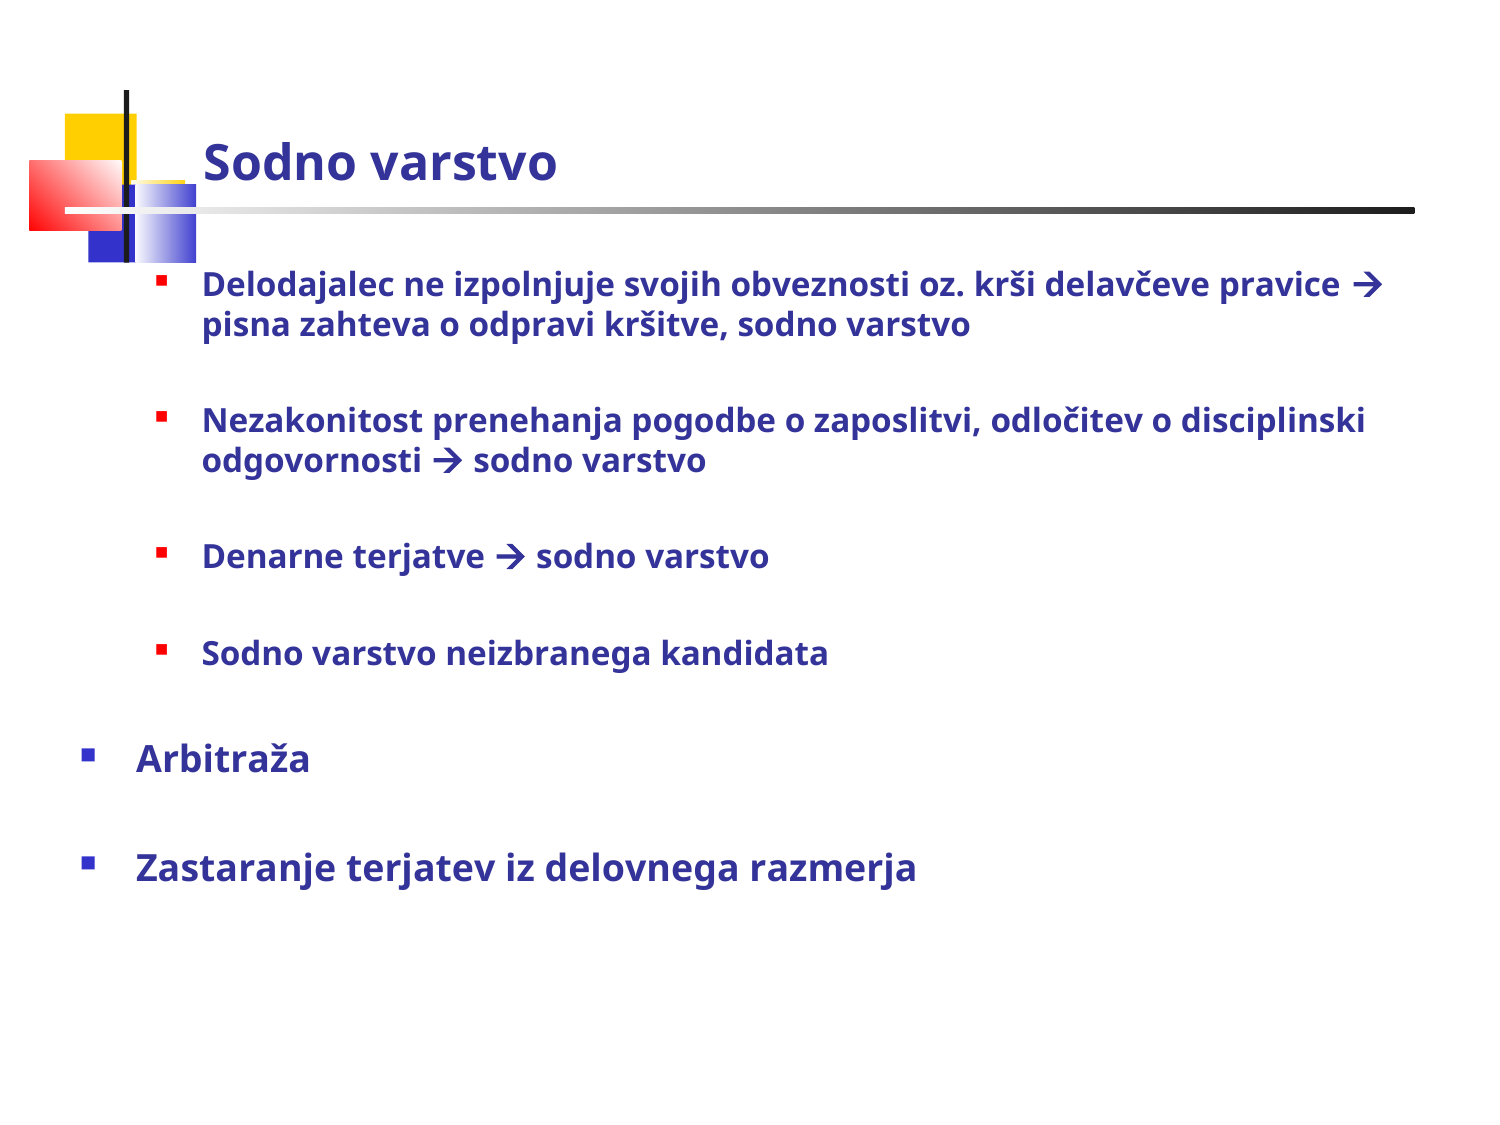

# Sodno varstvo
Delodajalec ne izpolnjuje svojih obveznosti oz. krši delavčeve pravice  pisna zahteva o odpravi kršitve, sodno varstvo
Nezakonitost prenehanja pogodbe o zaposlitvi, odločitev o disciplinski odgovornosti  sodno varstvo
Denarne terjatve  sodno varstvo
Sodno varstvo neizbranega kandidata
Arbitraža
Zastaranje terjatev iz delovnega razmerja